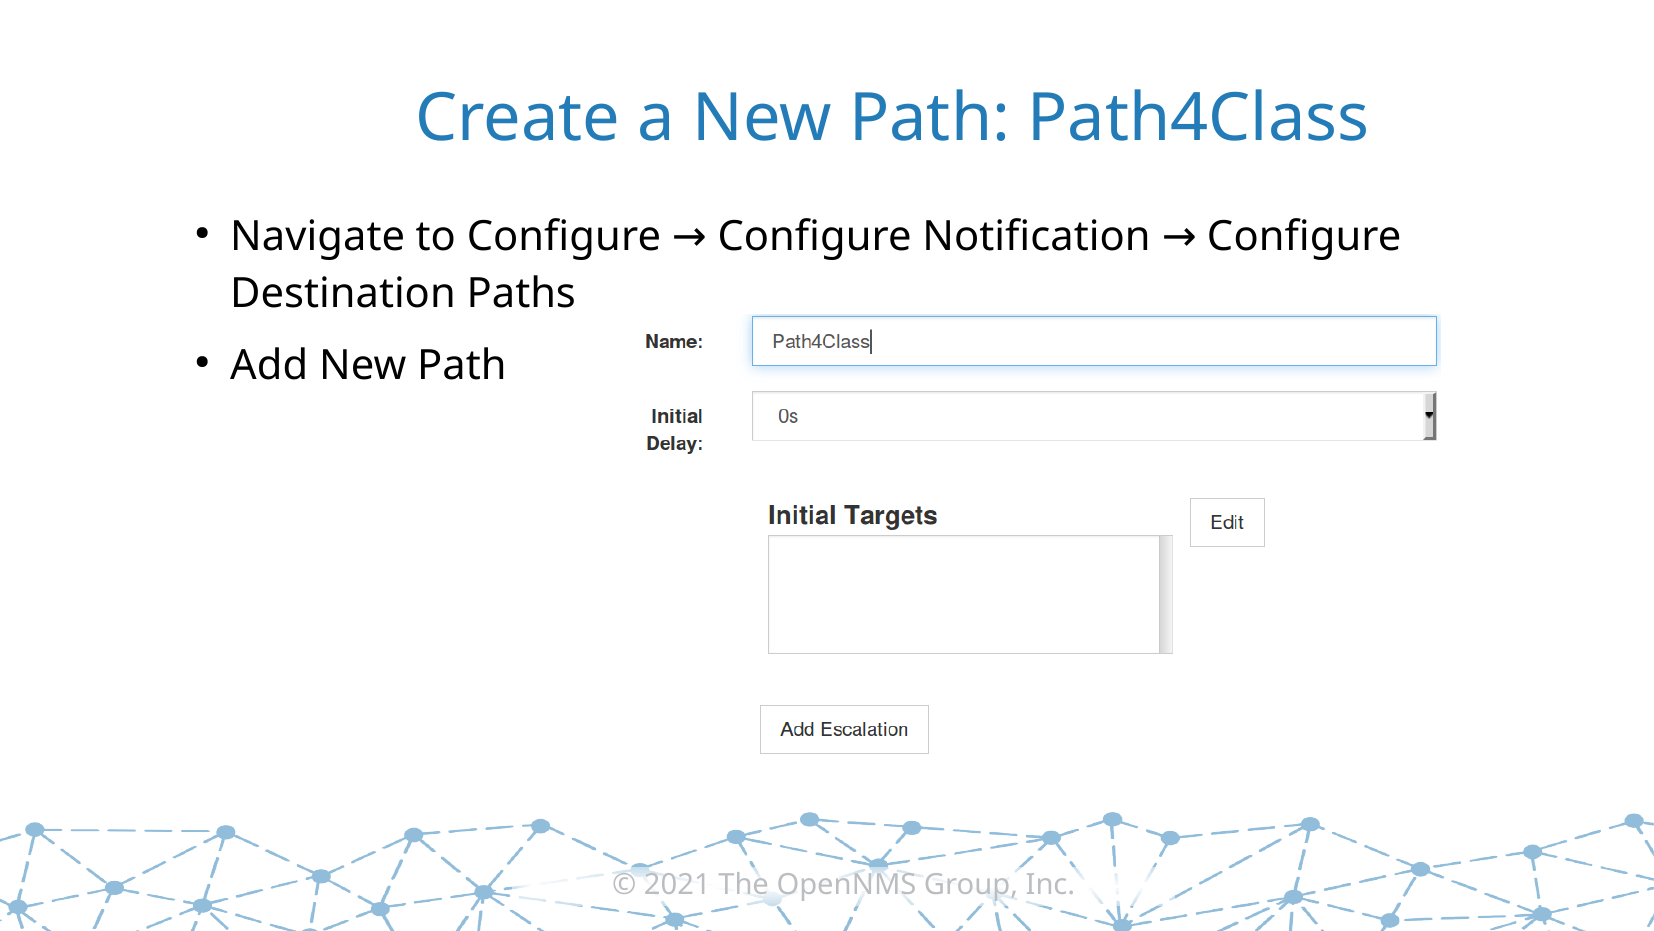

# Create a New Path: Path4Class
Navigate to Configure → Configure Notification → Configure Destination Paths
Add New Path